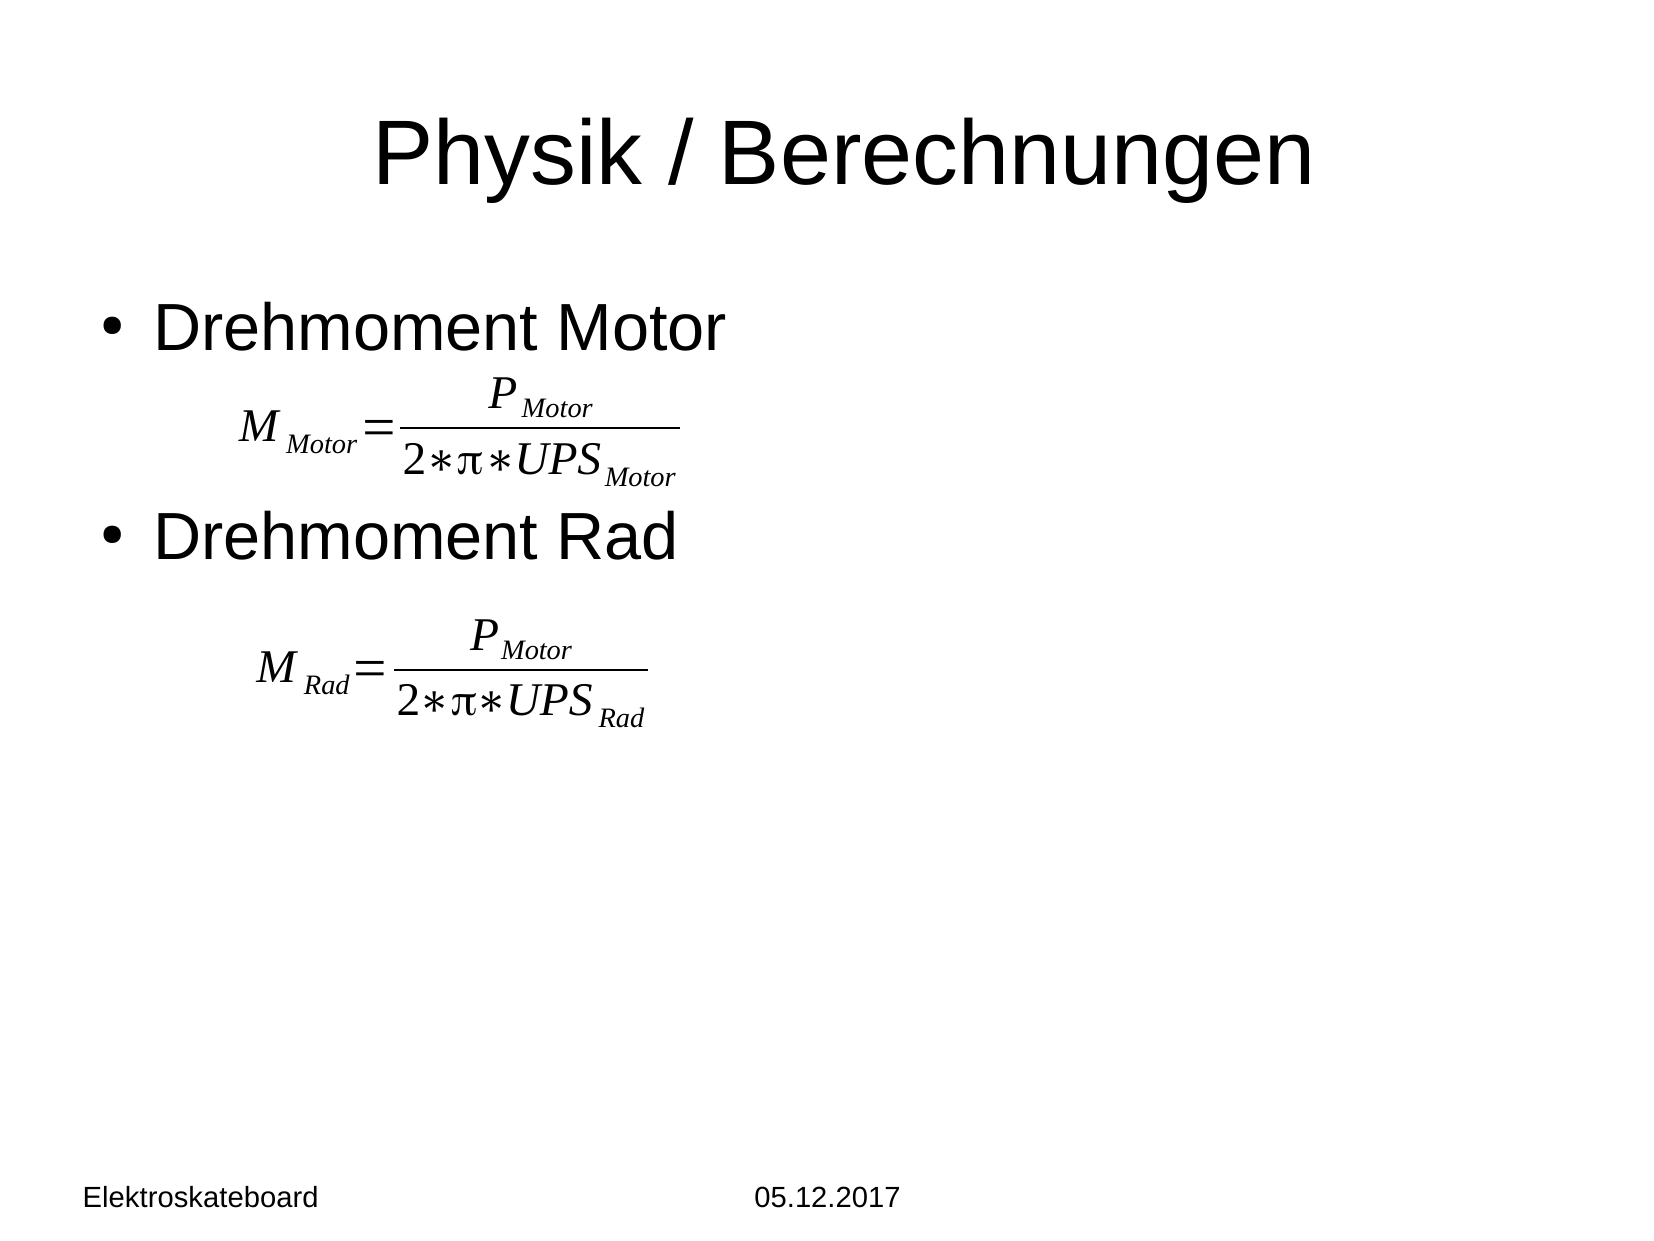

# Physik / Berechnungen
Drehmoment Motor
Drehmoment Rad